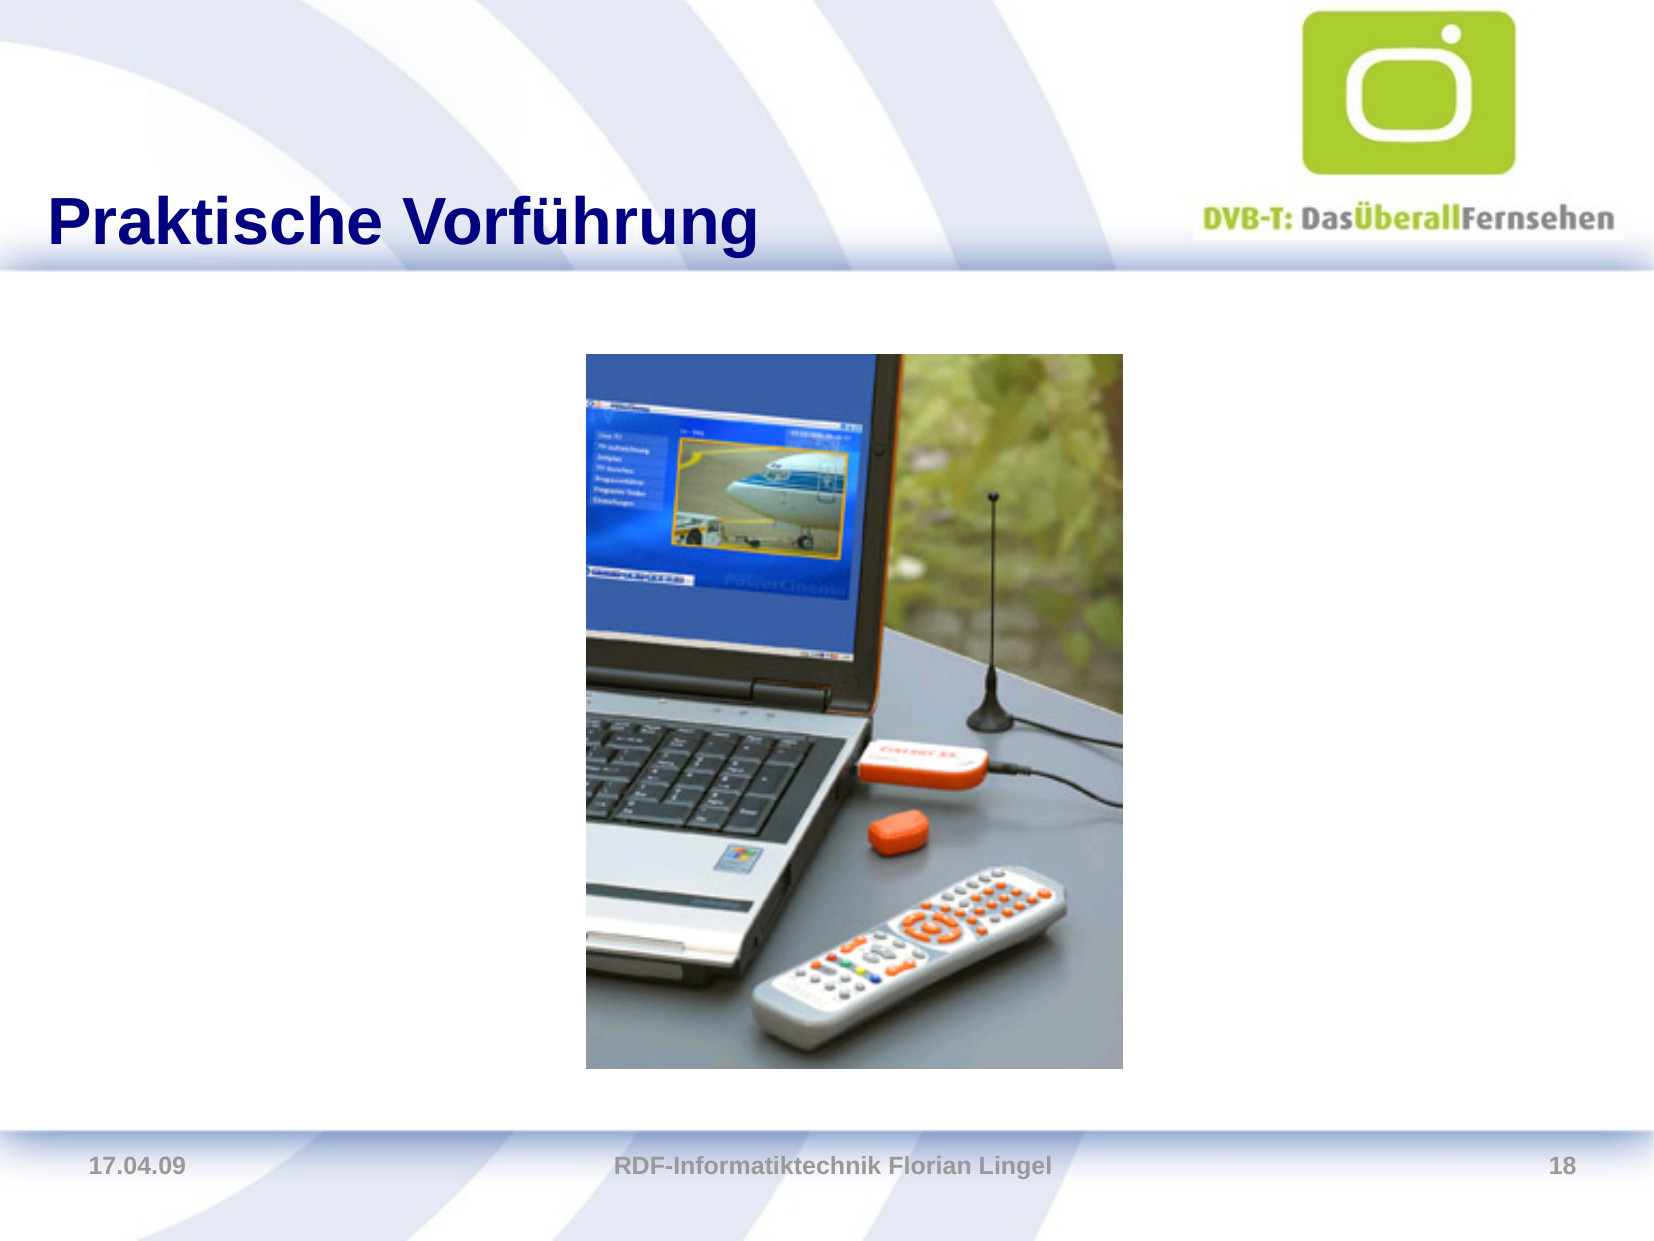

# Praktische Vorführung
17.04.09
RDF-Informatiktechnik Florian Lingel
18